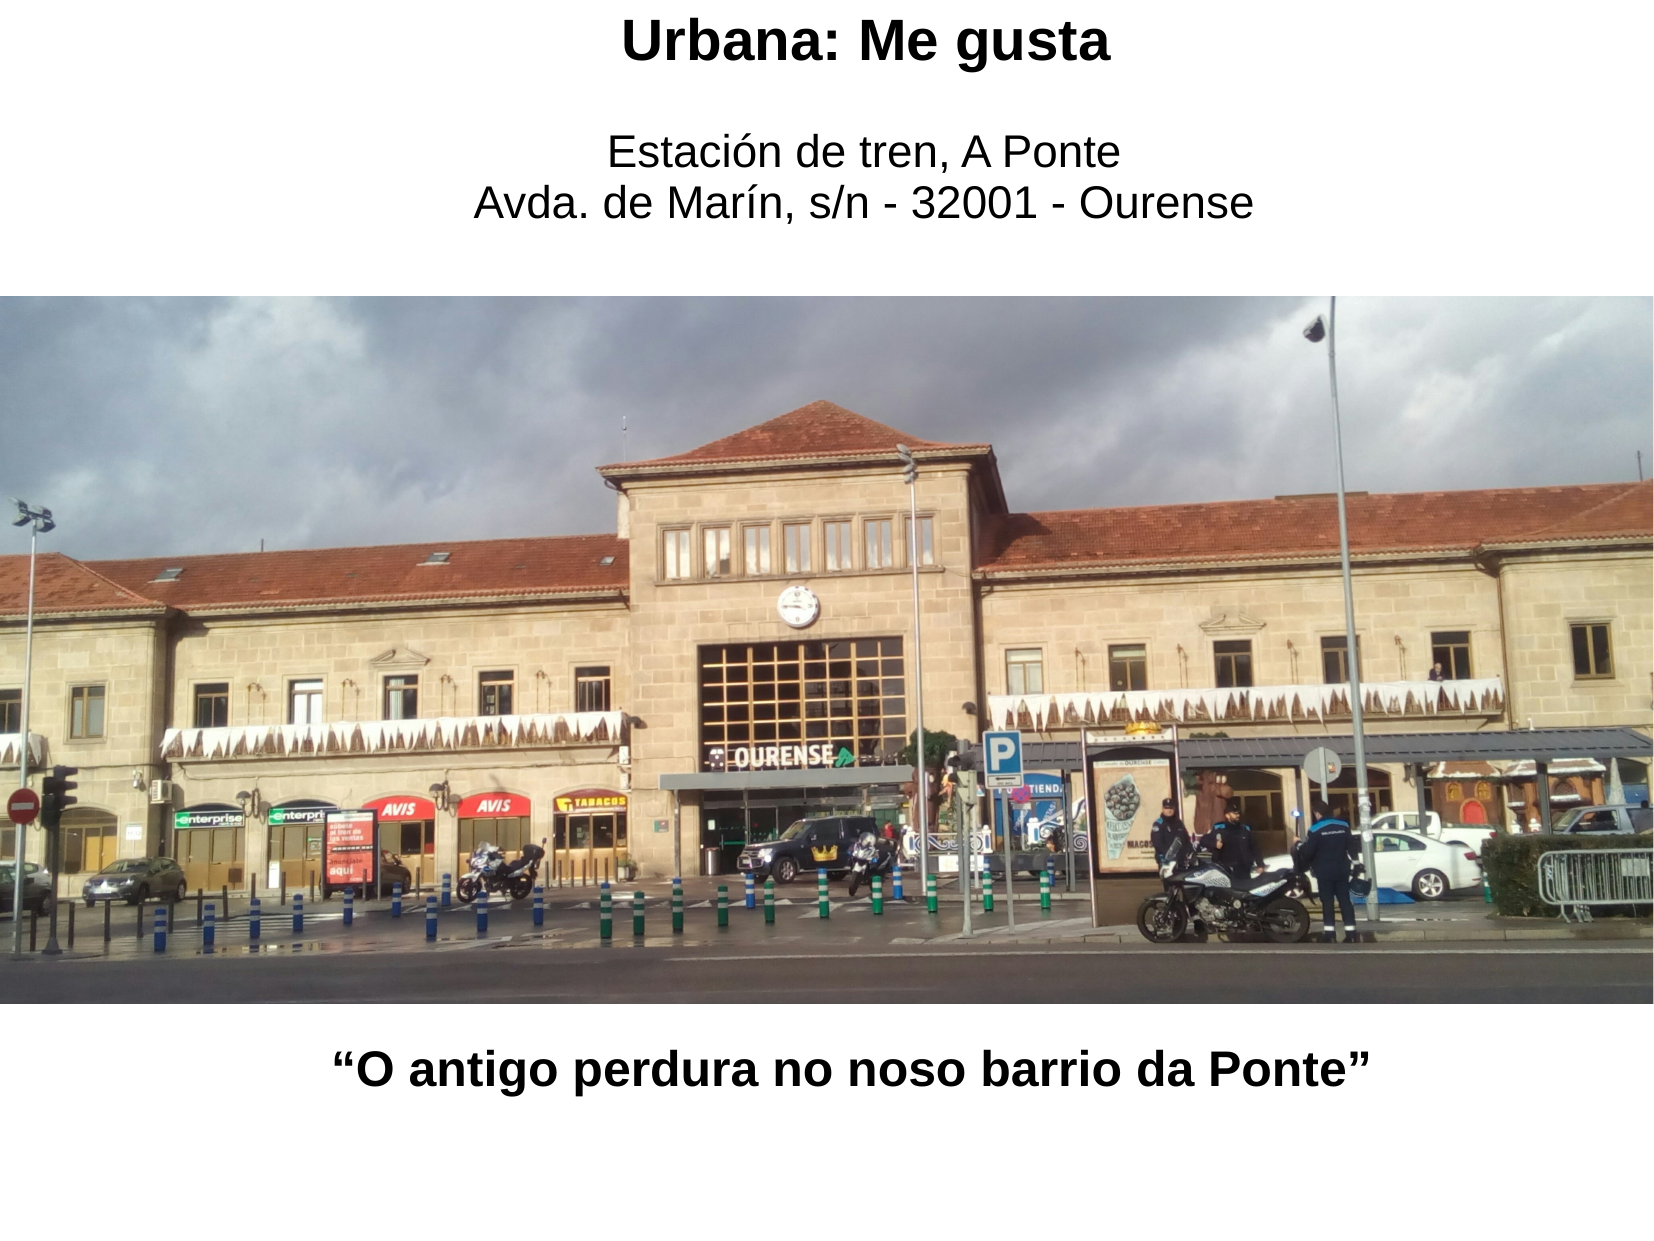

Urbana: Me gusta
Estación de tren, A Ponte
Avda. de Marín, s/n - 32001 - Ourense
“O antigo perdura no noso barrio da Ponte”